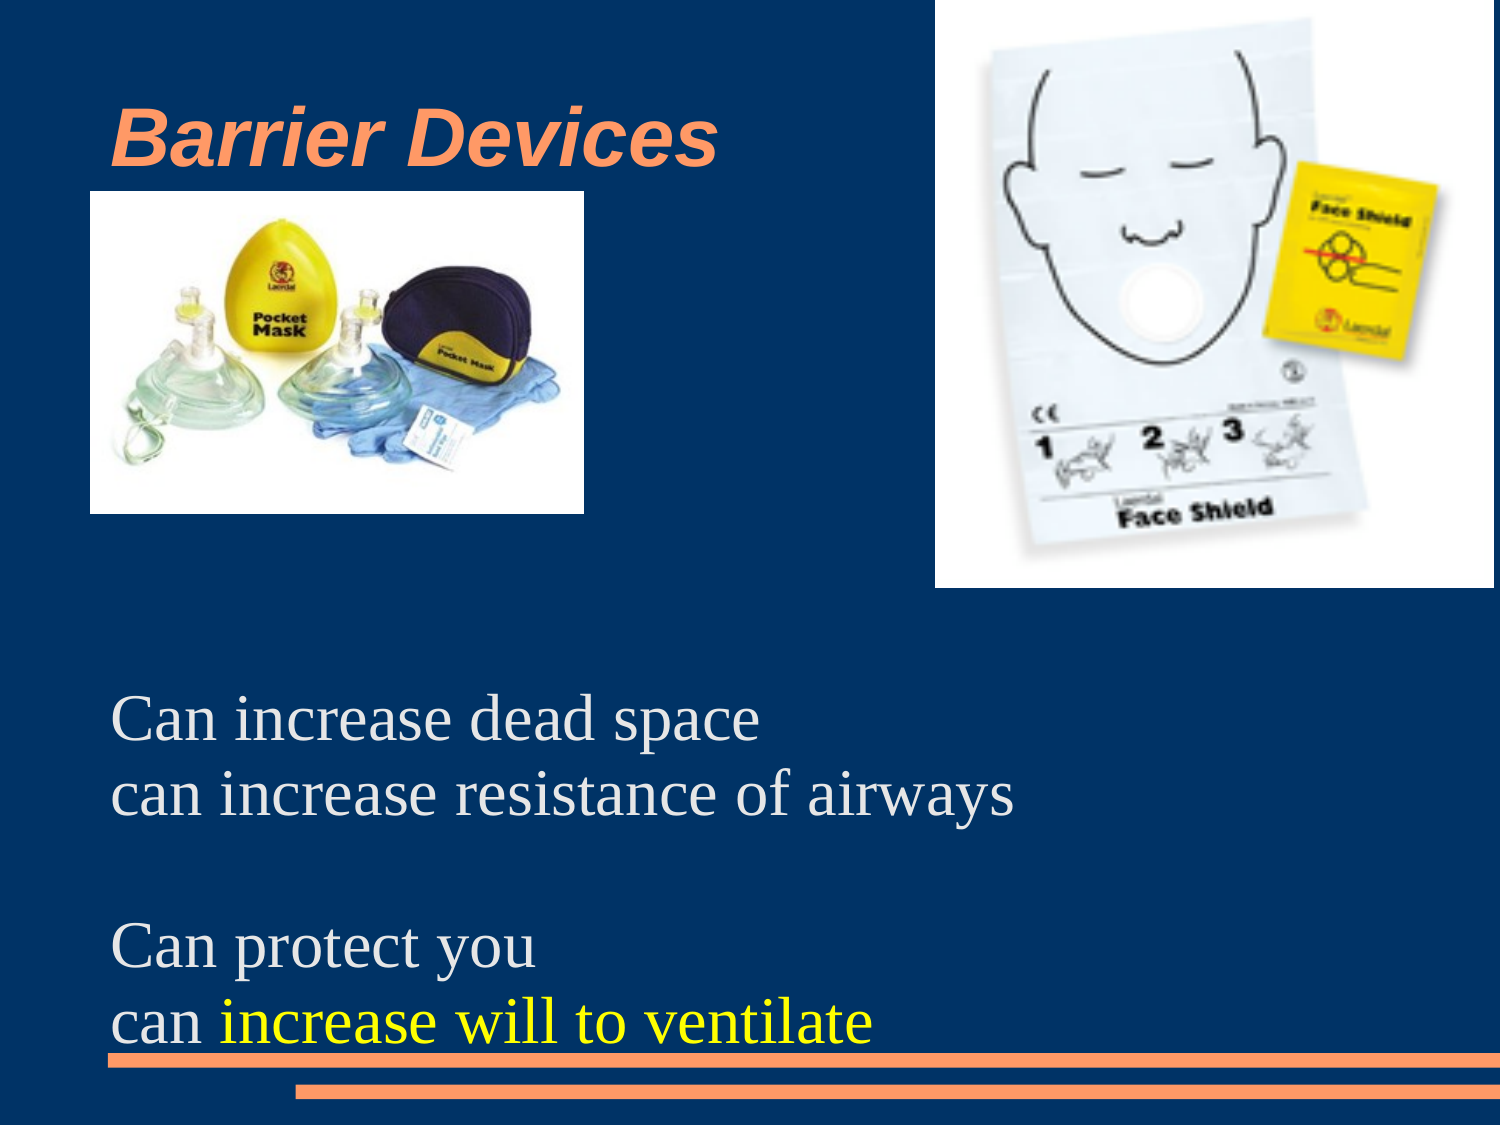

# Barrier Devices
Can increase dead space
can increase resistance of airways
Can protect you
can increase will to ventilate